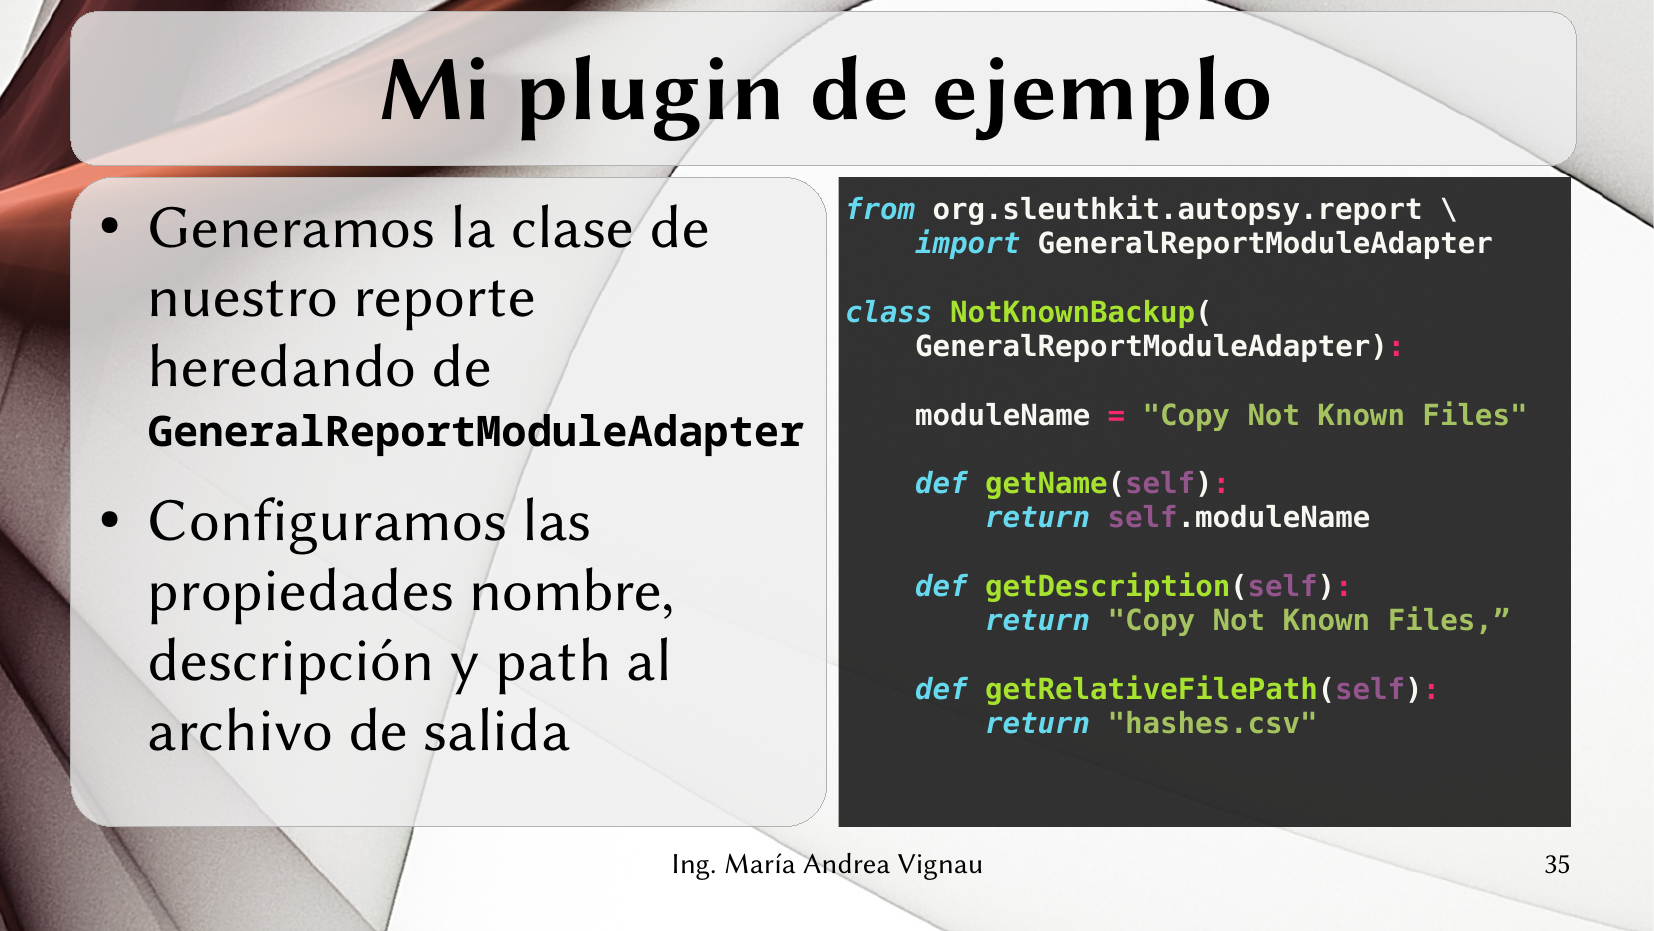

# Mi plugin de ejemplo
Generamos la clase de nuestro reporte heredando de GeneralReportModuleAdapter
Configuramos las propiedades nombre, descripción y path al archivo de salida
from org.sleuthkit.autopsy.report \
 import GeneralReportModuleAdapter
class NotKnownBackup(
 GeneralReportModuleAdapter):
 moduleName = "Copy Not Known Files"
 def getName(self):
 return self.moduleName
 def getDescription(self):
 return "Copy Not Known Files,”
 def getRelativeFilePath(self):
 return "hashes.csv"
Ing. María Andrea Vignau
35